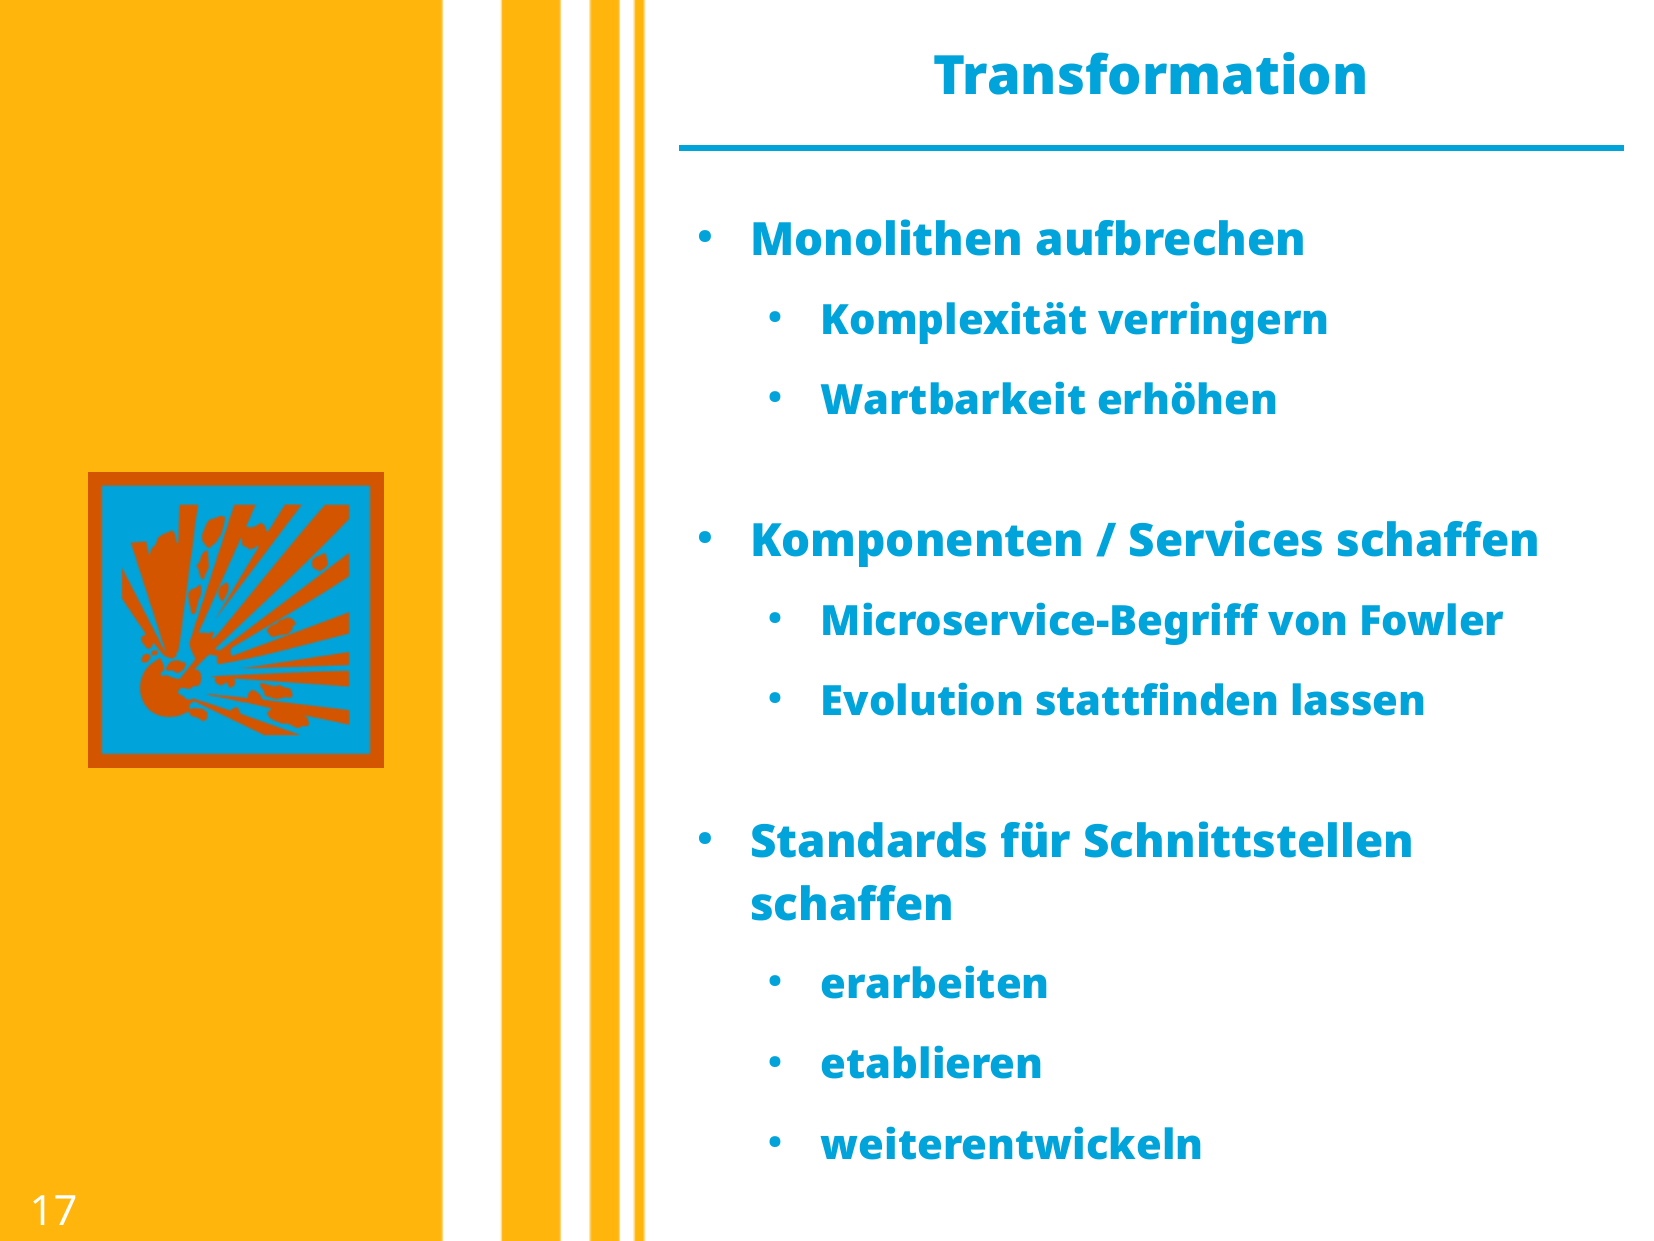

29.09.2015
# Transformation
Monolithen aufbrechen
Komplexität verringern
Wartbarkeit erhöhen
Komponenten / Services schaffen
Microservice-Begriff von Fowler
Evolution stattfinden lassen
Standards für Schnittstellen schaffen
erarbeiten
etablieren
weiterentwickeln
17